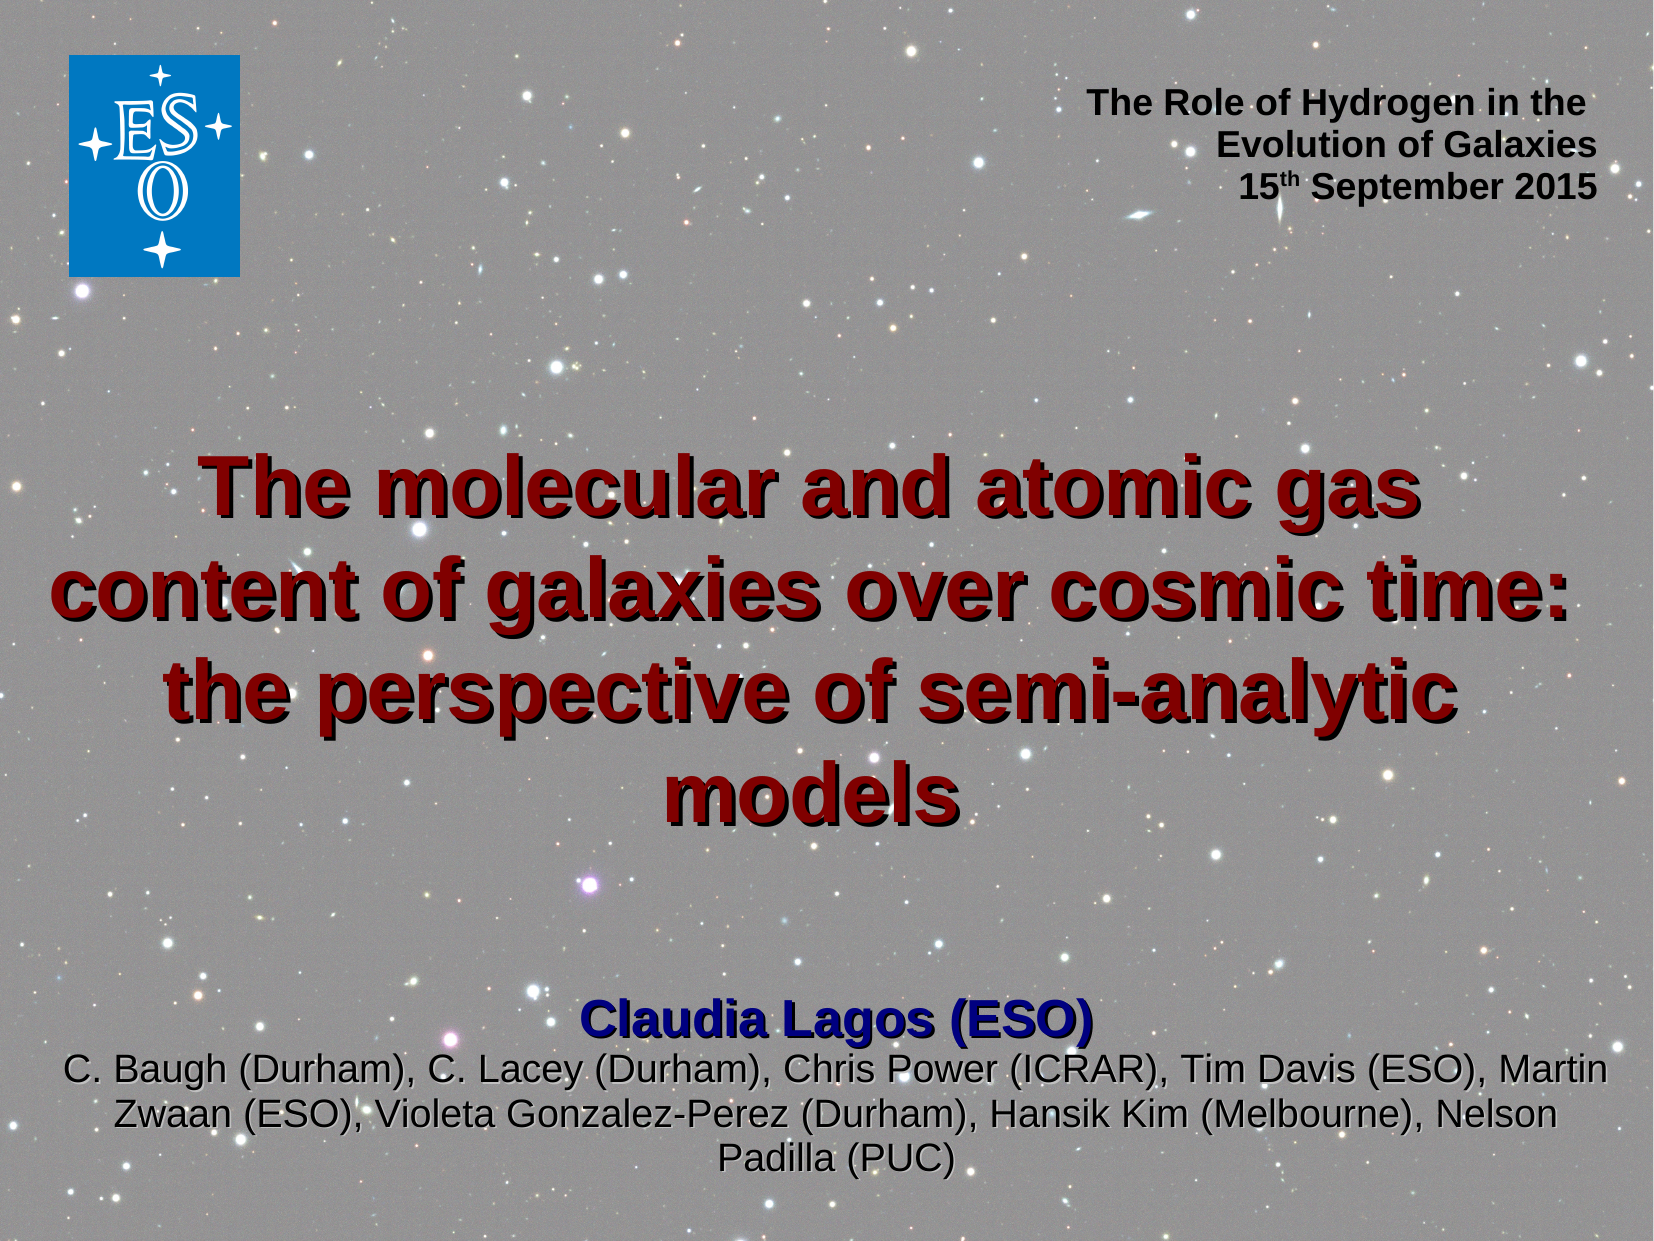

The Role of Hydrogen in the
Evolution of Galaxies
15th September 2015
The molecular and atomic gas content of galaxies over cosmic time: the perspective of semi-analytic models
Claudia Lagos (ESO)
C. Baugh (Durham), C. Lacey (Durham), Chris Power (ICRAR), Tim Davis (ESO), Martin Zwaan (ESO), Violeta Gonzalez-Perez (Durham), Hansik Kim (Melbourne), Nelson Padilla (PUC)